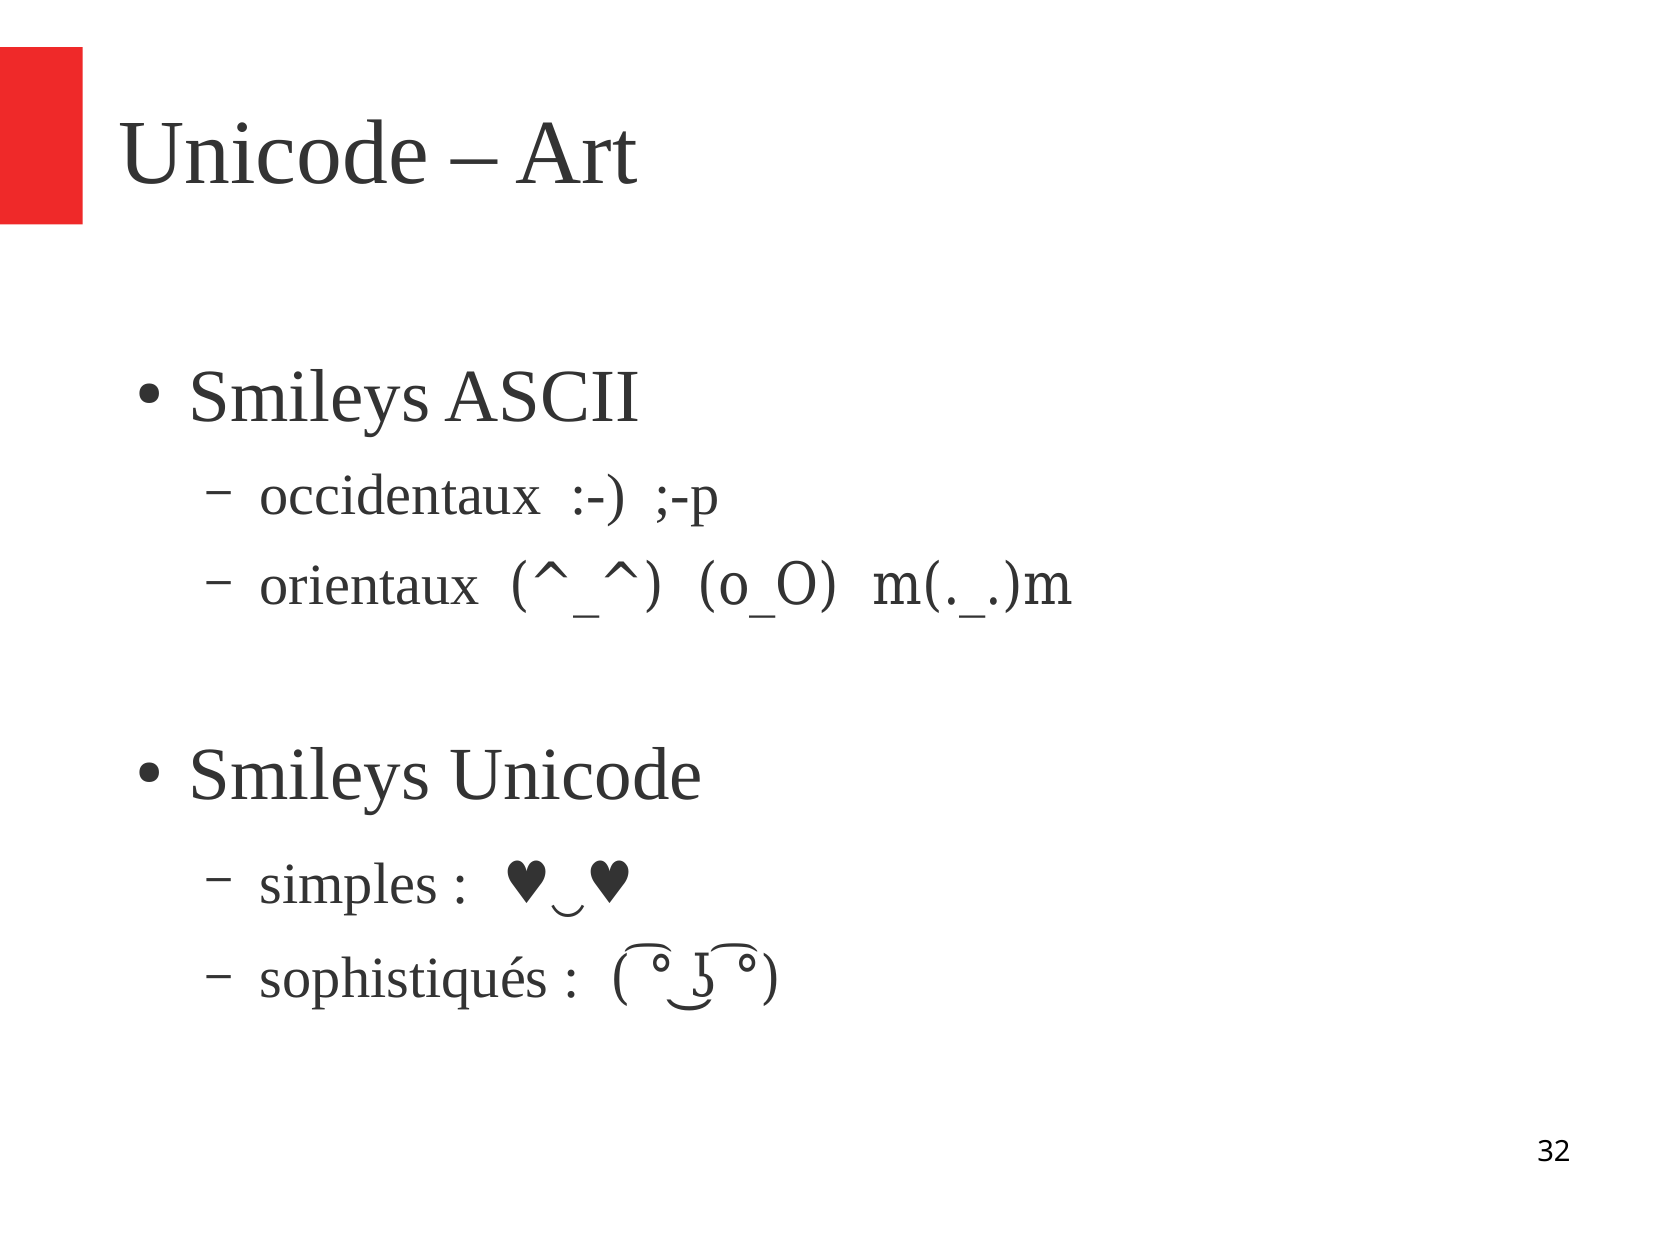

# Unicode – Art
Smileys ASCII
occidentaux :-) ;-p
orientaux (^_^) (o_O) m(._.)m
Smileys Unicode
simples : ♥‿♥
sophistiqués : ( ͡° ͜ʖ ͡°)
32